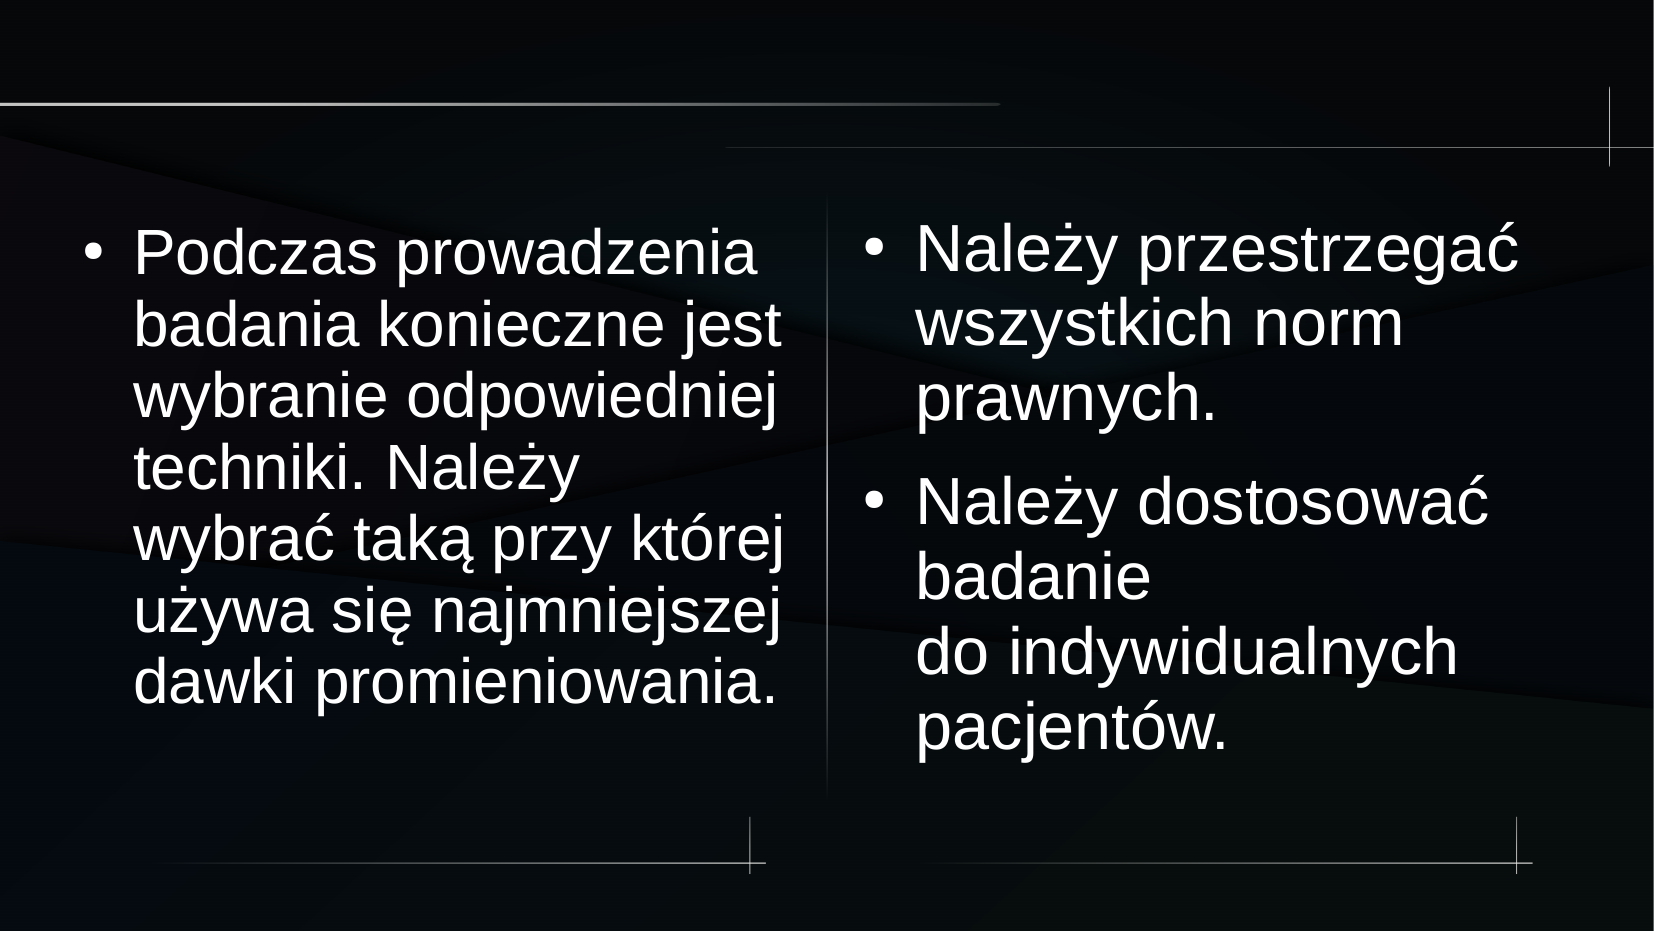

Należy przestrzegać wszystkich norm prawnych.
Należy dostosować badanie do indywidualnych pacjentów.
# Podczas prowadzenia badania konieczne jest wybranie odpowiedniej techniki. Należy wybrać taką przy której używa się najmniejszej dawki promieniowania.